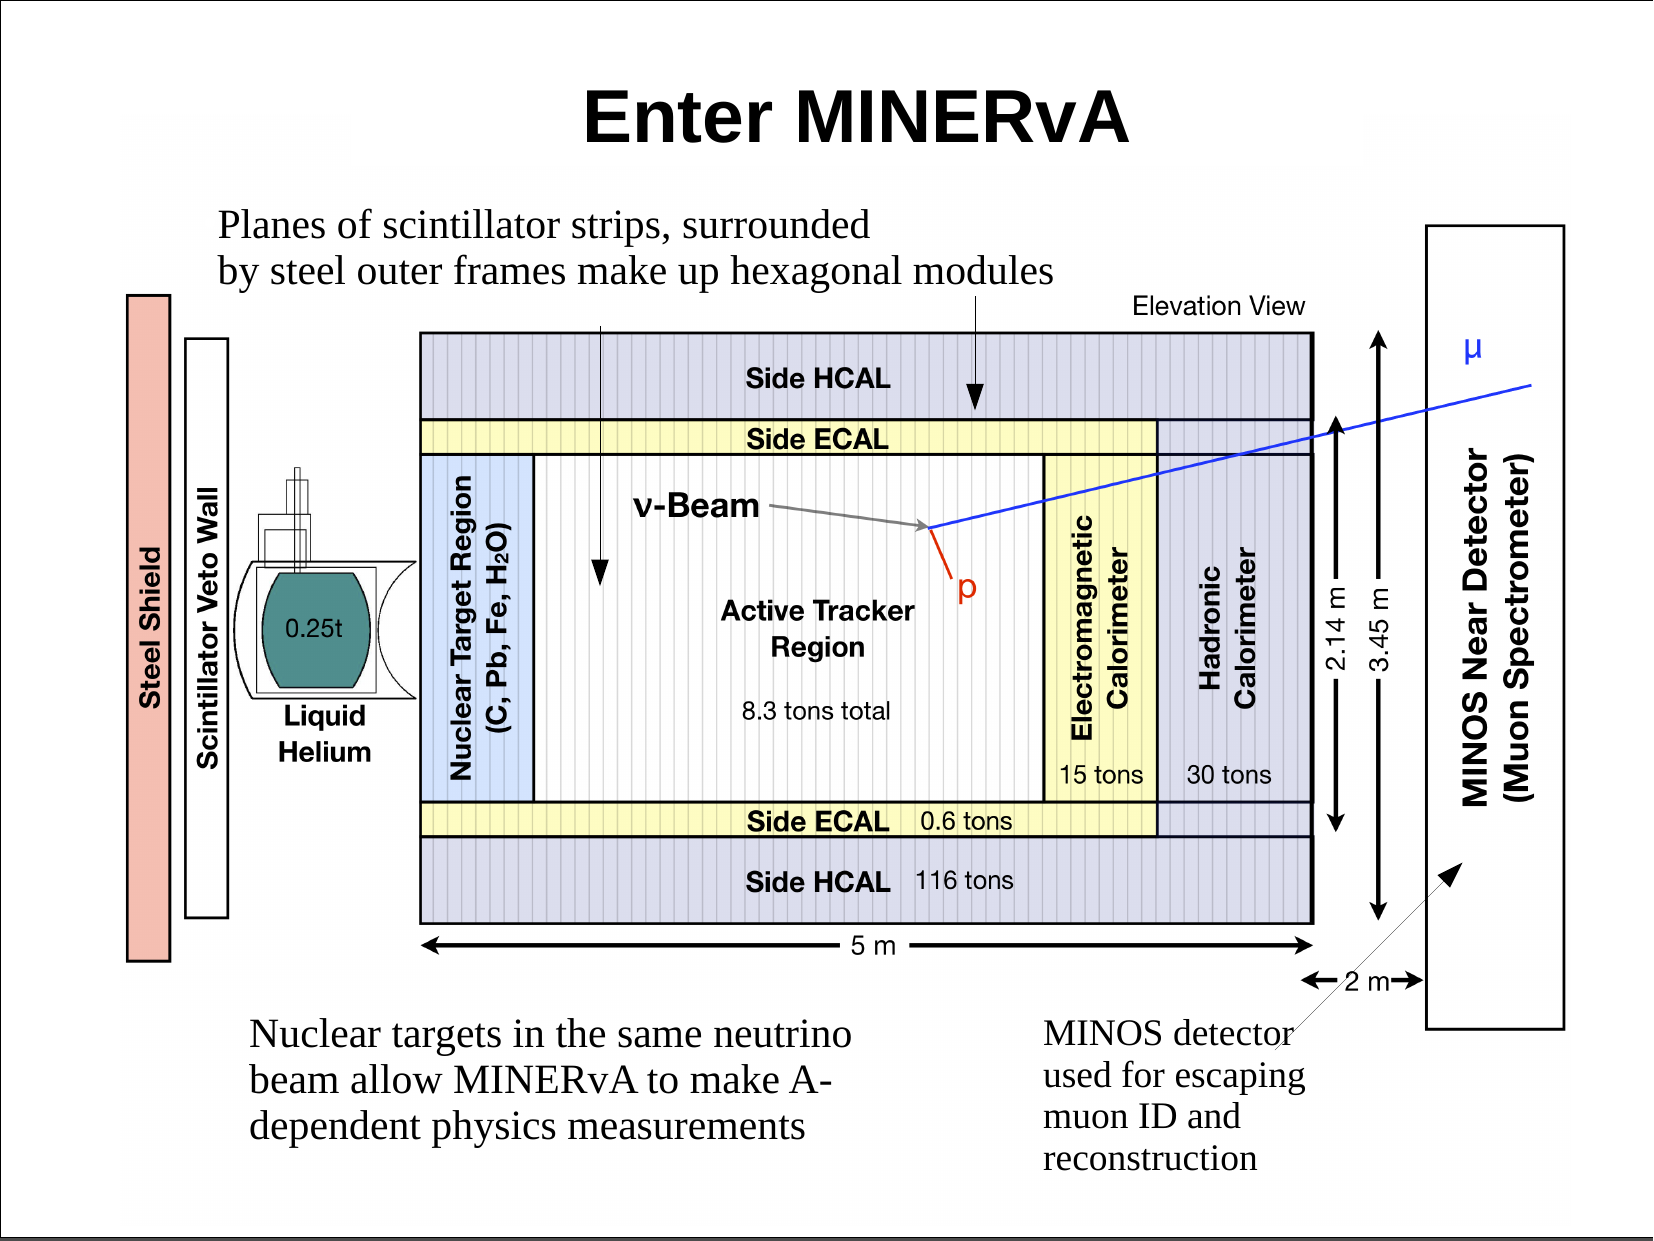

Enter MINERvA
Planes of scintillator strips, surrounded
by steel outer frames make up hexagonal modules
Nuclear targets in the same neutrino beam allow MINERvA to make A-dependent physics measurements
MINOS detector used for escaping muon ID and reconstruction
Joel Mousseau - DIS '12
11
MINERvA under construction
 with modules visible